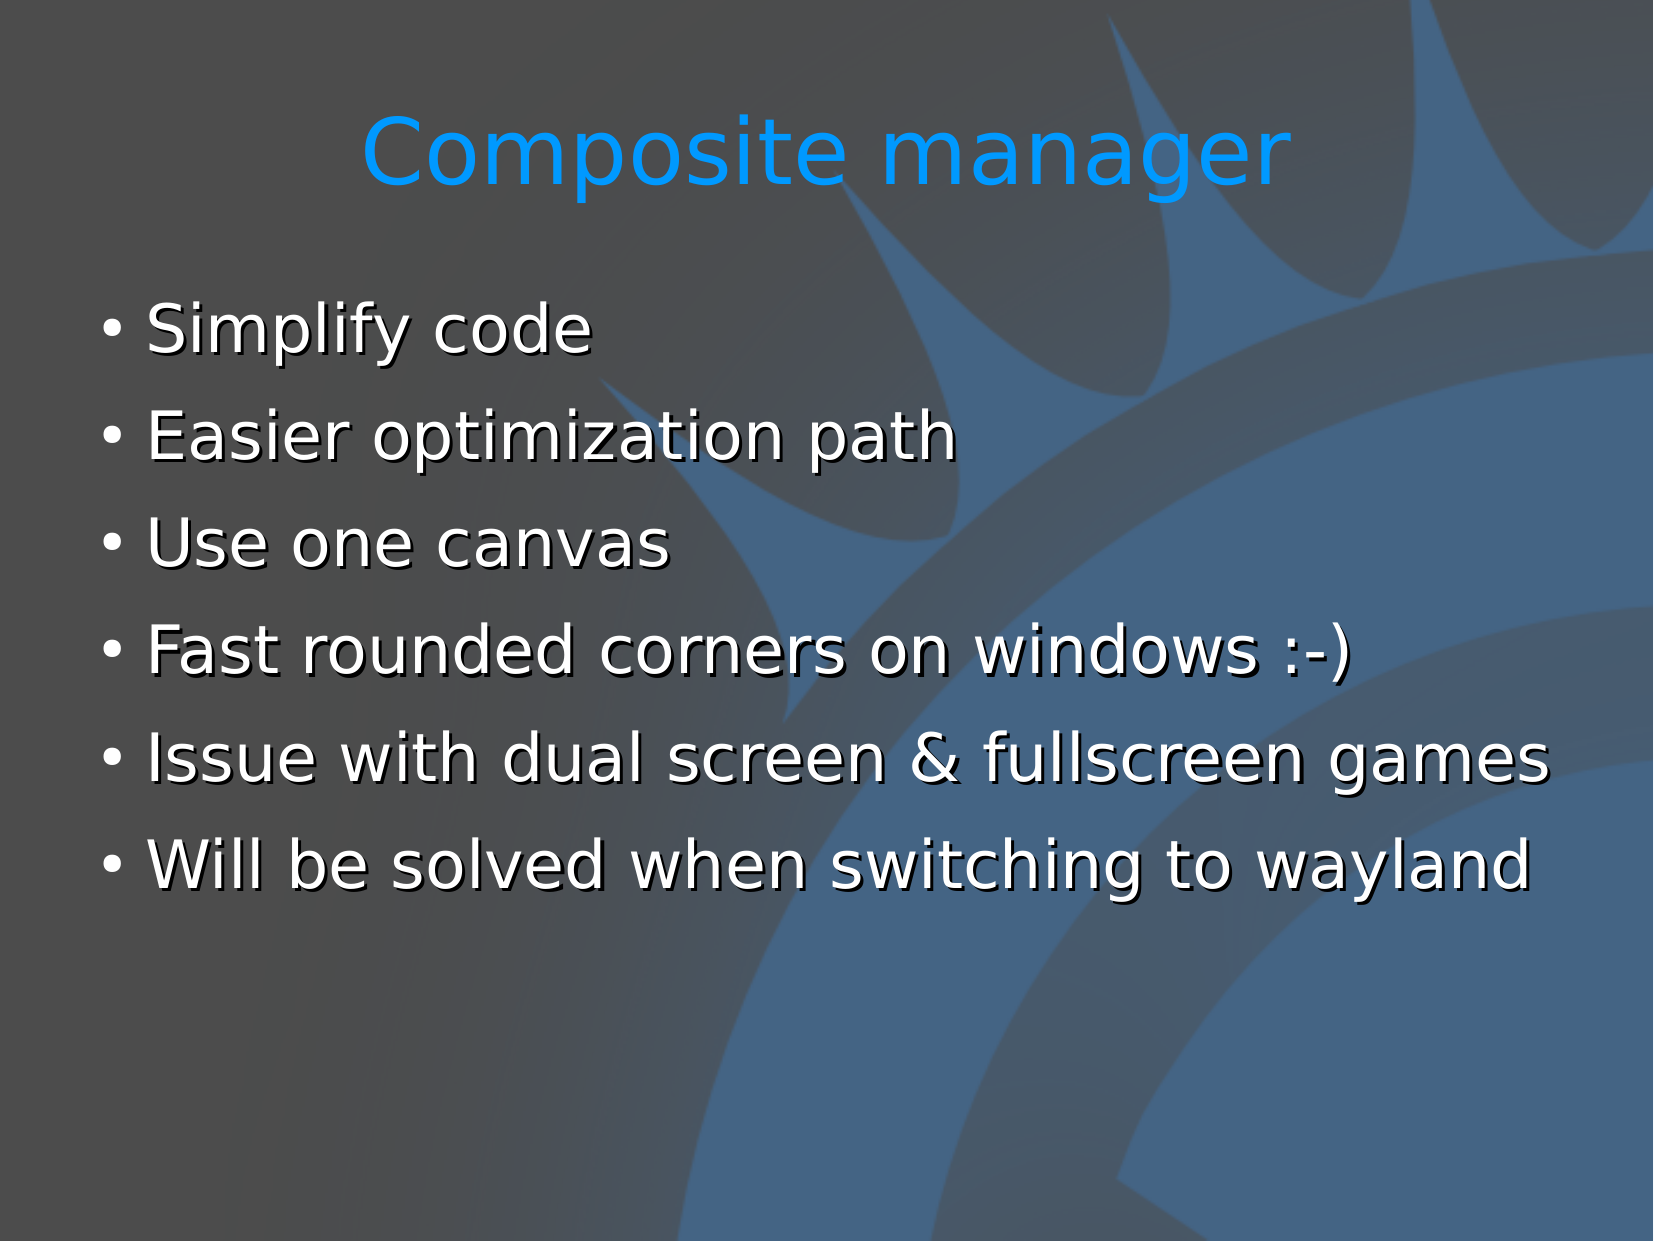

# Composite manager
 Simplify code
 Easier optimization path
 Use one canvas
 Fast rounded corners on windows :-)
 Issue with dual screen & fullscreen games
 Will be solved when switching to wayland